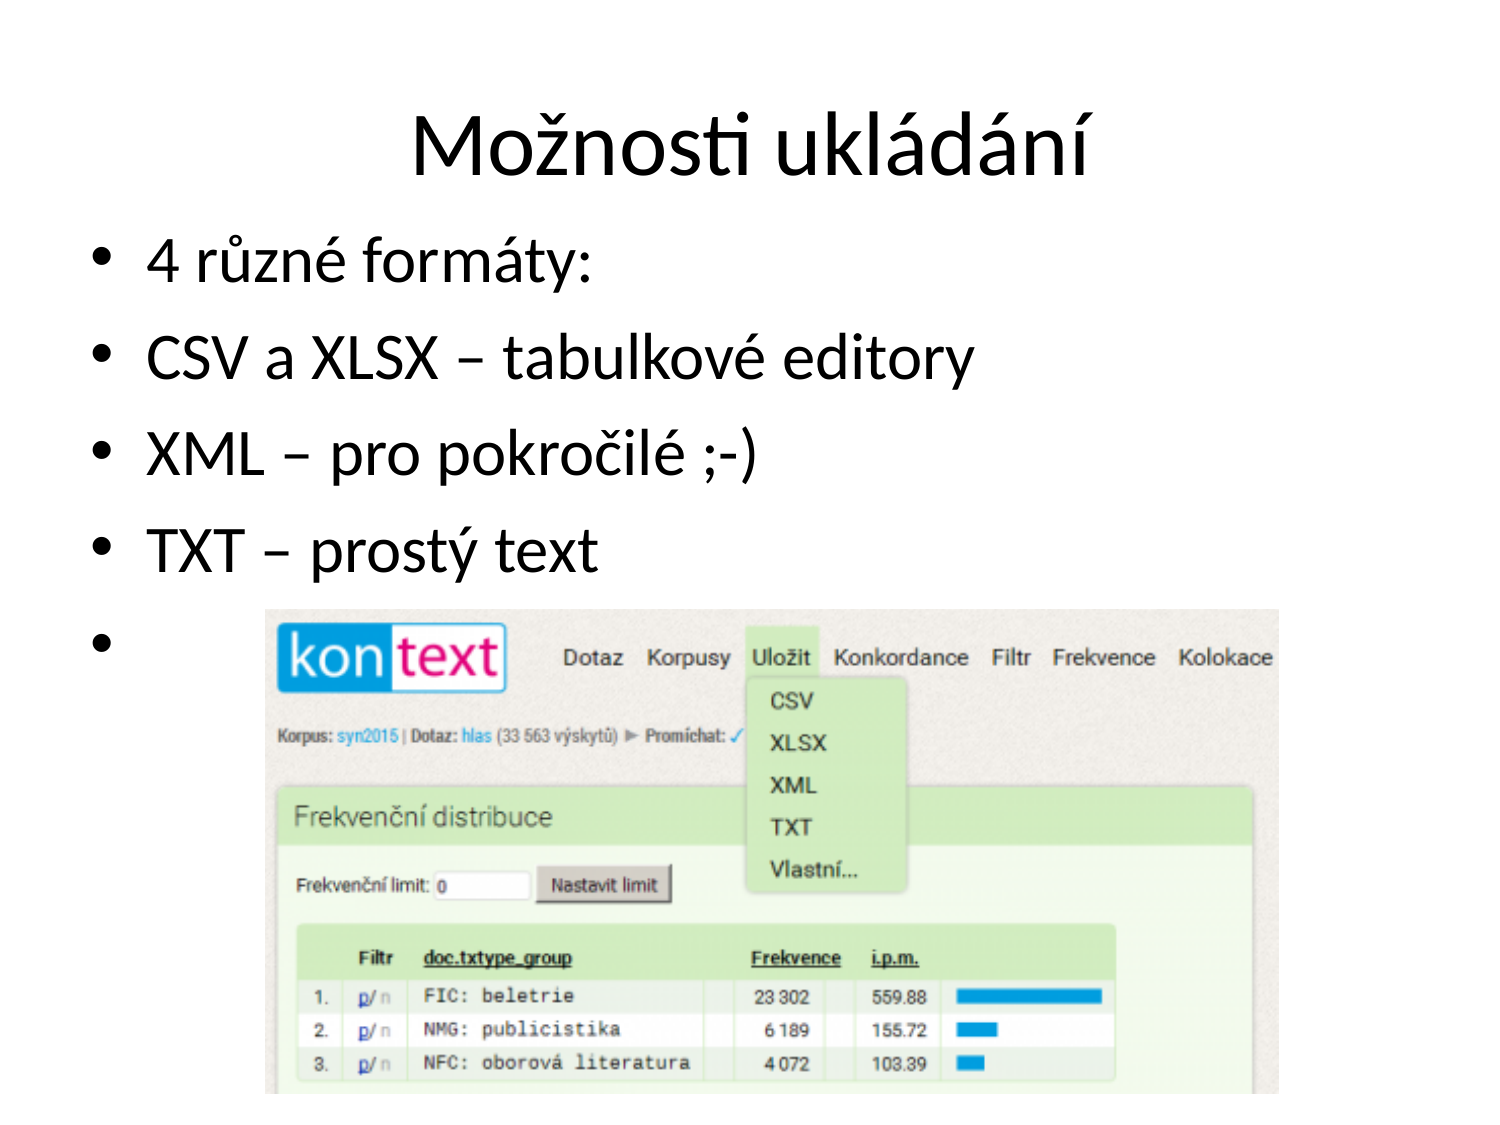

# Možnosti ukládání
4 různé formáty:
CSV a XLSX – tabulkové editory
XML – pro pokročilé ;-)
TXT – prostý text